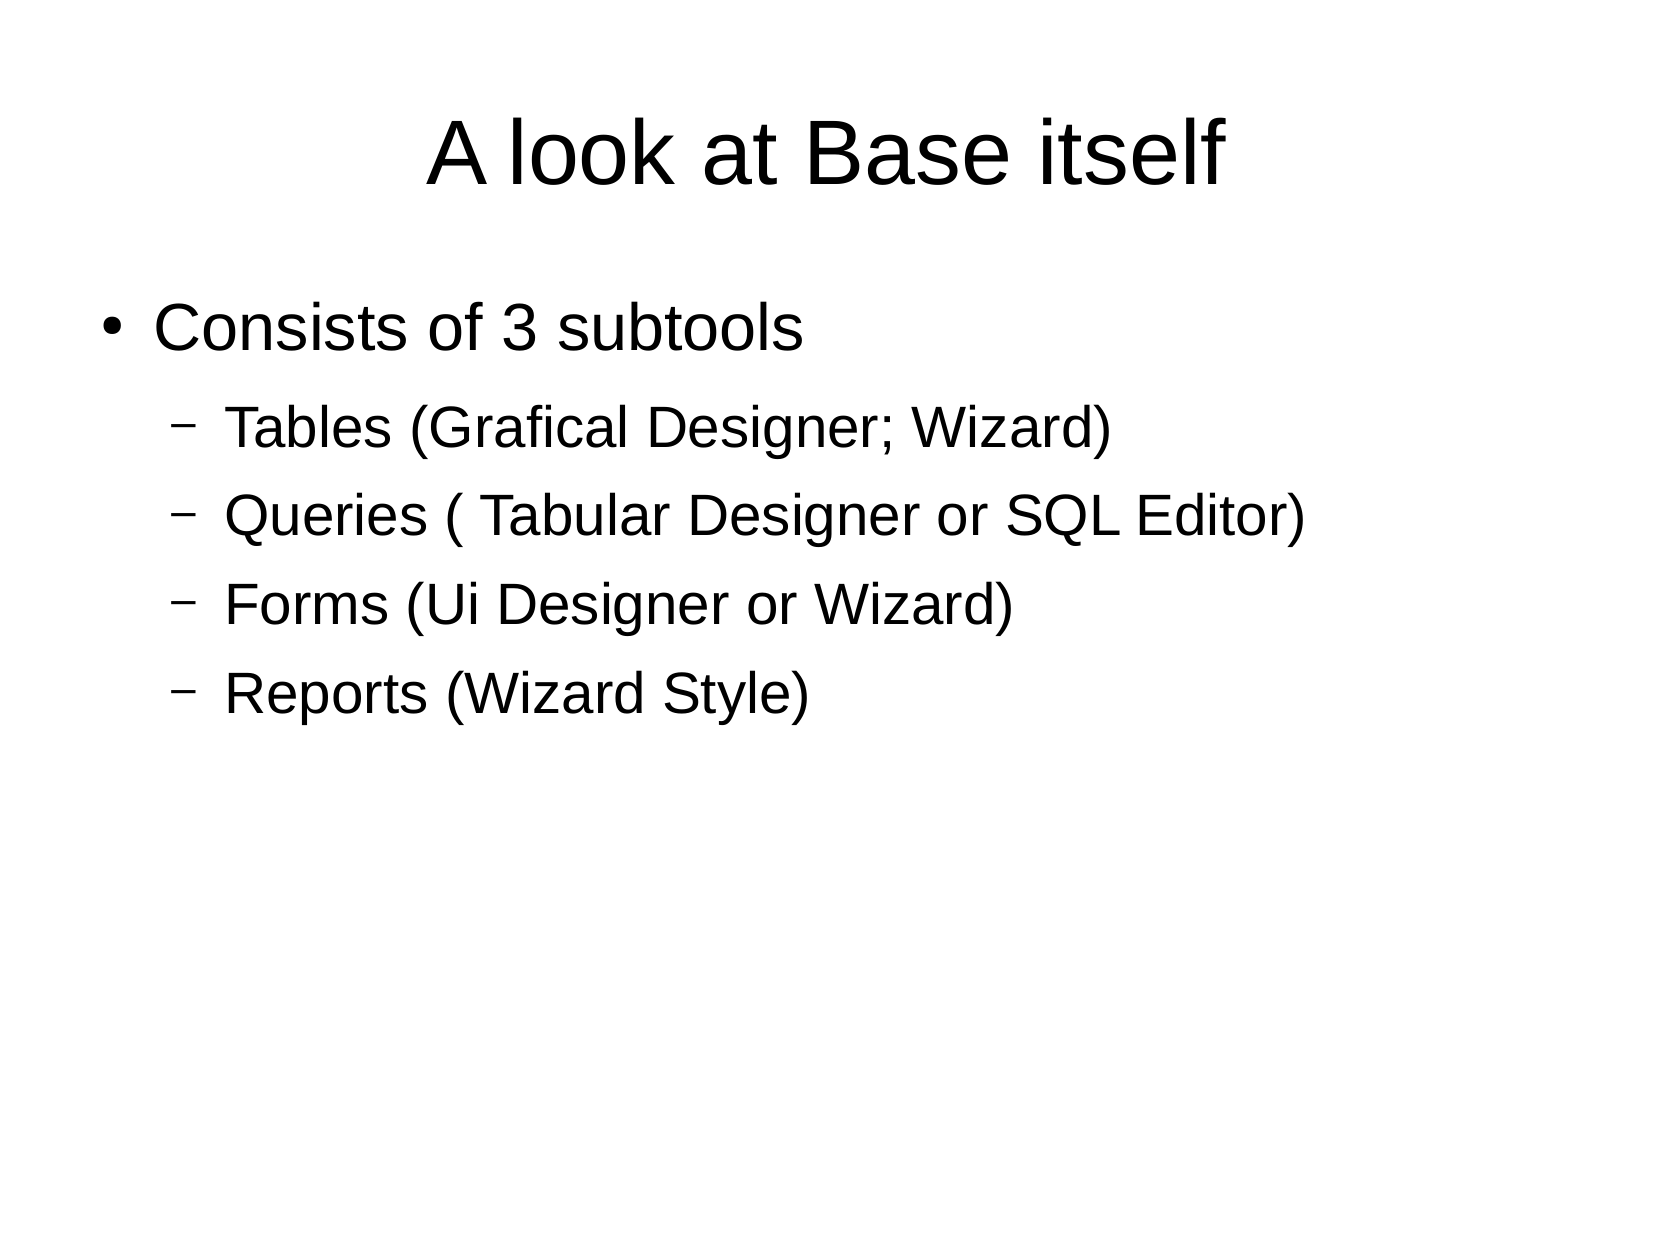

# A look at Base itself
Consists of 3 subtools
Tables (Grafical Designer; Wizard)
Queries ( Tabular Designer or SQL Editor)
Forms (Ui Designer or Wizard)
Reports (Wizard Style)